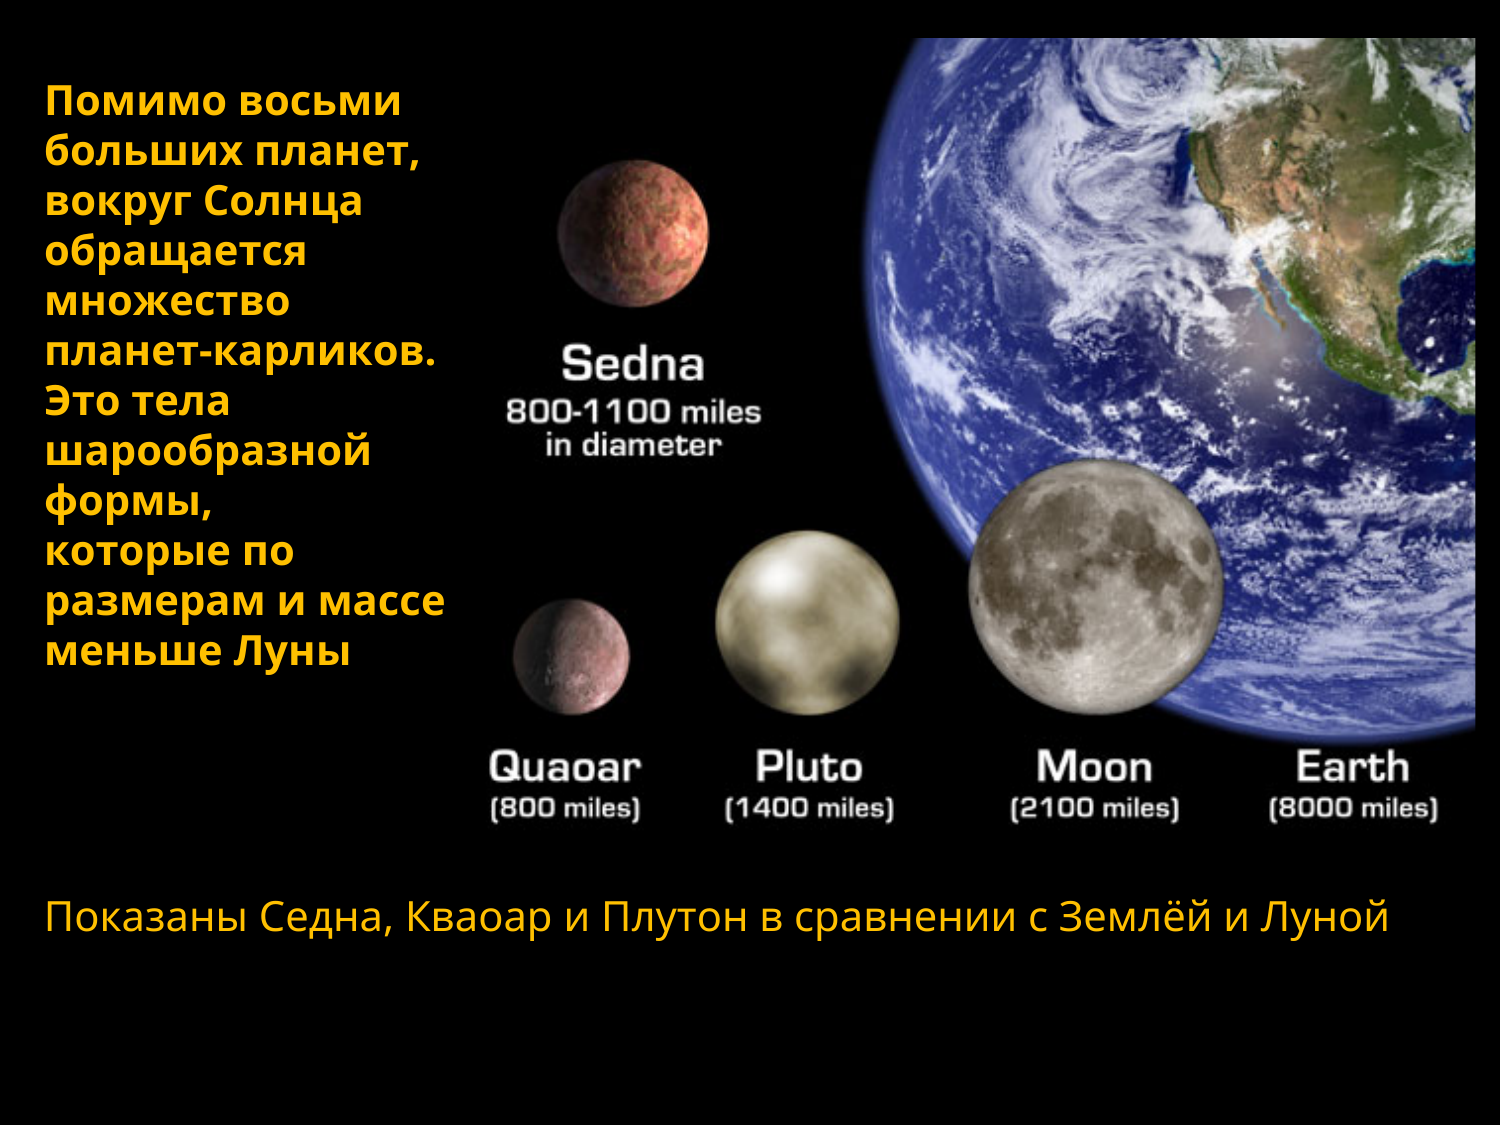

Помимо восьми
больших планет,
вокруг Солнца
обращается множество
планет-карликов.
Это тела
шарообразной формы,
которые по размерам и массе
меньше Луны
Показаны Седна, Кваоар и Плутон в сравнении с Землёй и Луной